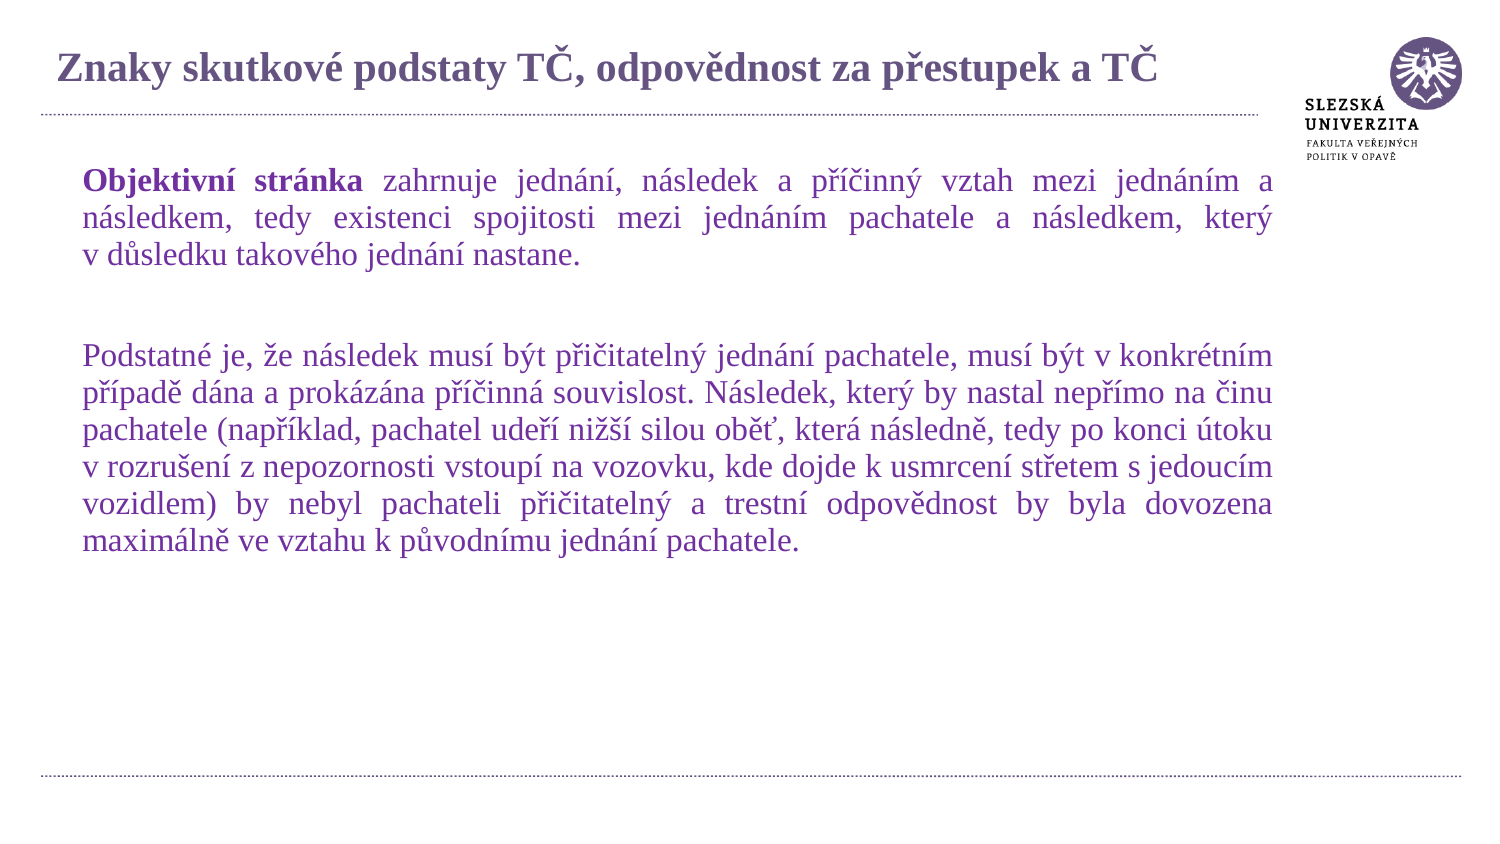

# Znaky skutkové podstaty TČ, odpovědnost za přestupek a TČ
Objektivní stránka zahrnuje jednání, následek a příčinný vztah mezi jednáním a následkem, tedy existenci spojitosti mezi jednáním pachatele a následkem, který v důsledku takového jednání nastane.
Podstatné je, že následek musí být přičitatelný jednání pachatele, musí být v konkrétním případě dána a prokázána příčinná souvislost. Následek, který by nastal nepřímo na činu pachatele (například, pachatel udeří nižší silou oběť, která následně, tedy po konci útoku v rozrušení z nepozornosti vstoupí na vozovku, kde dojde k usmrcení střetem s jedoucím vozidlem) by nebyl pachateli přičitatelný a trestní odpovědnost by byla dovozena maximálně ve vztahu k původnímu jednání pachatele.